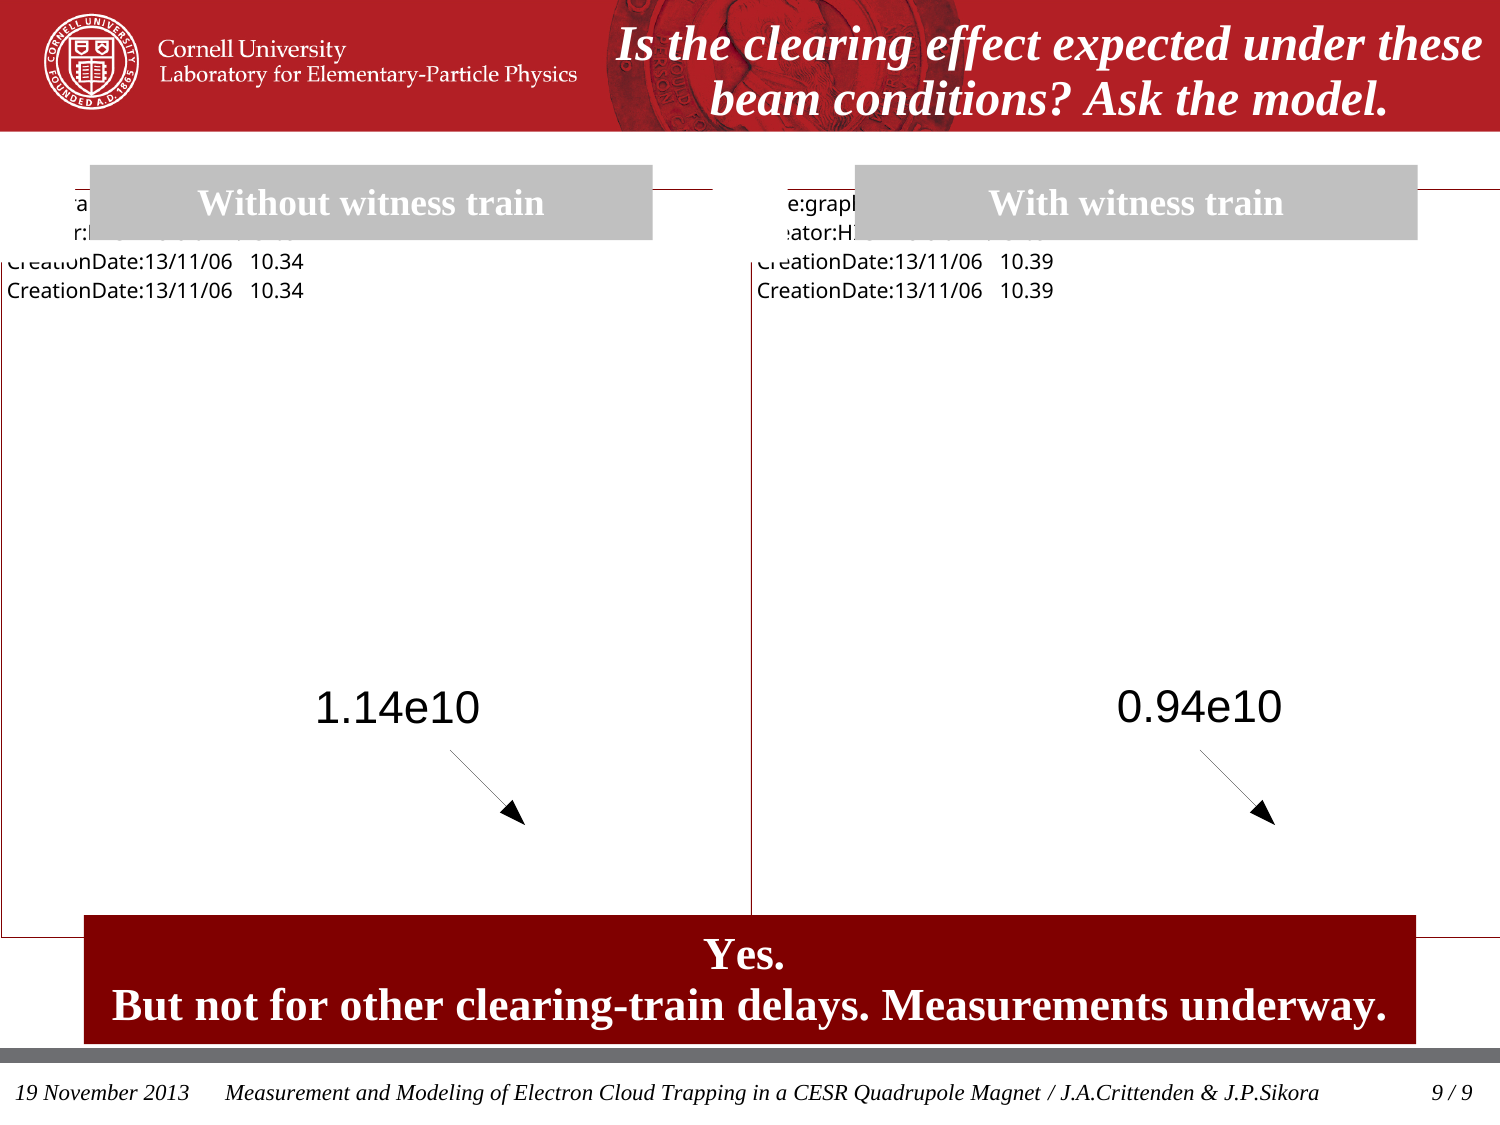

# Is the clearing effect expected under these beam conditions? Ask the model.
Without witness train
With witness train
0.94e10
1.14e10
Yes.
But not for other clearing-train delays. Measurements underway.